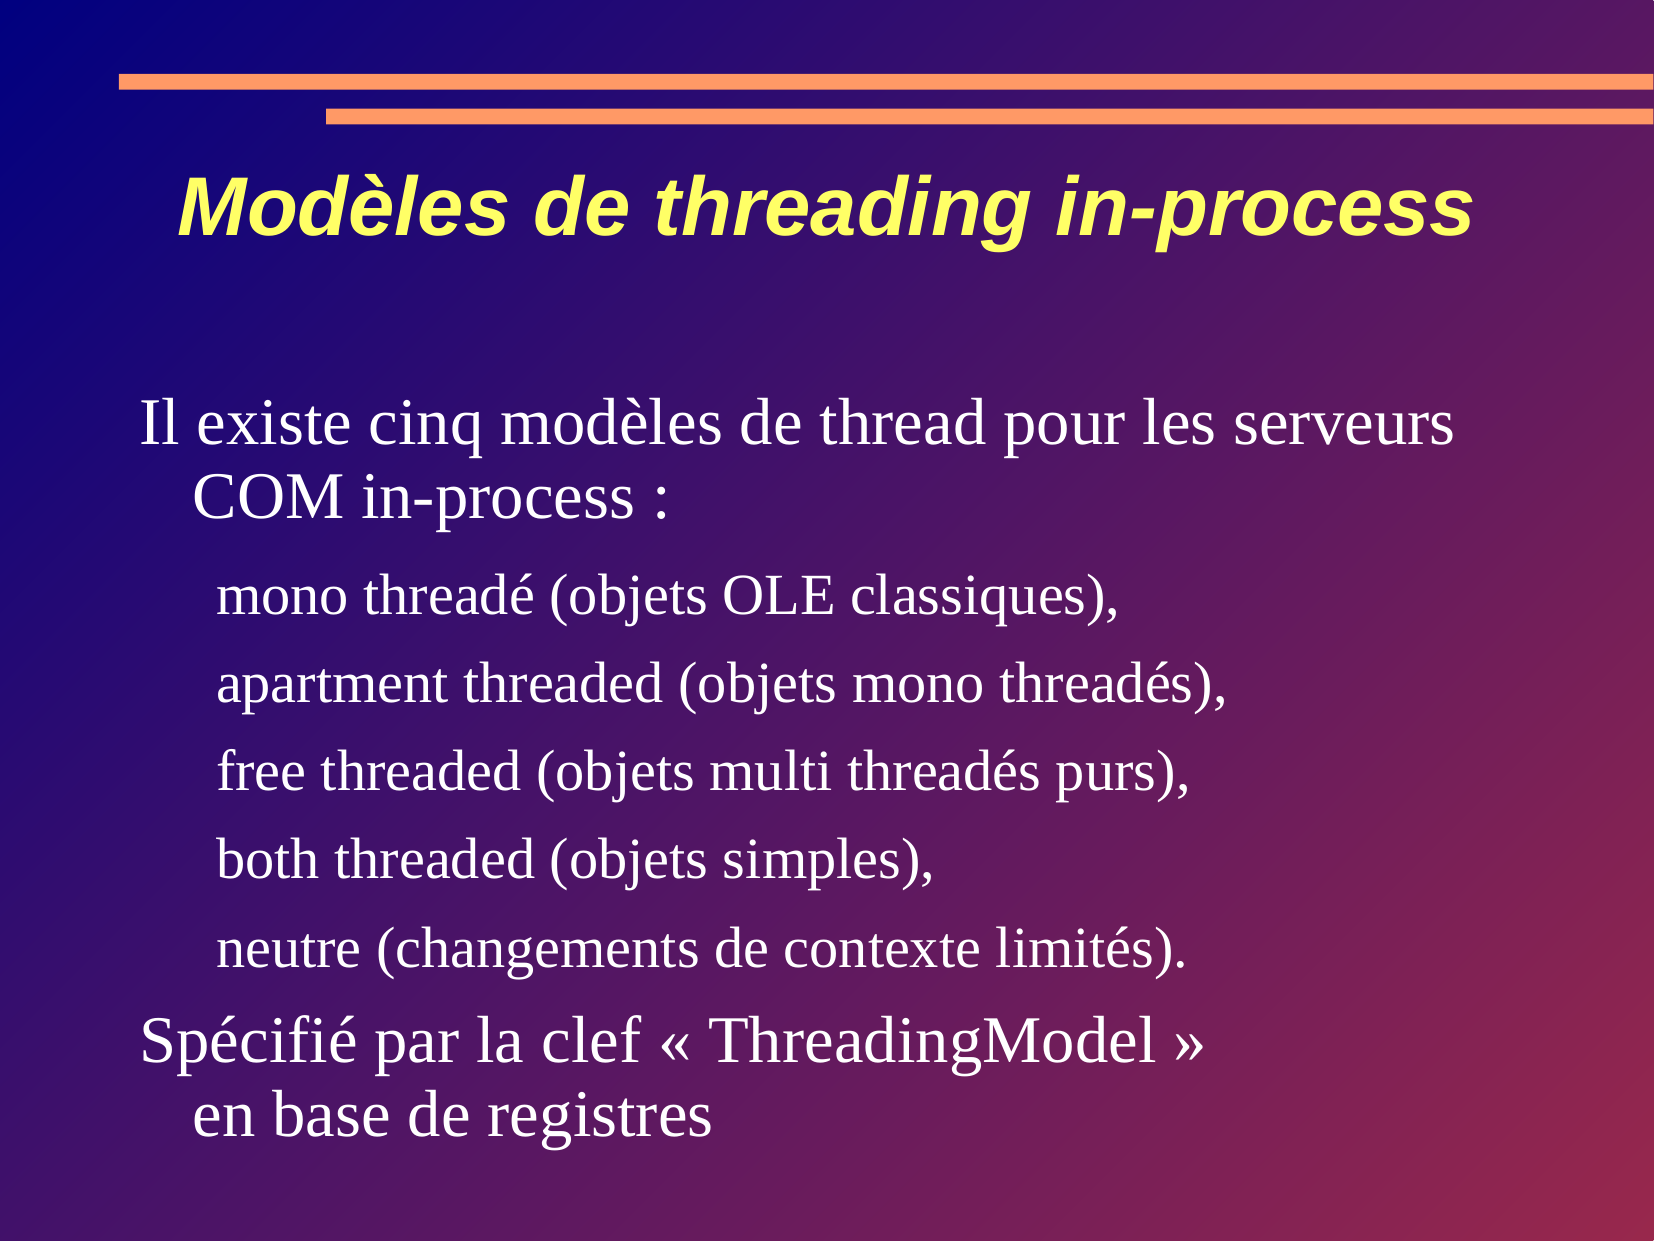

# Modèles de threading in-process
Il existe cinq modèles de thread pour les serveurs COM in-process :
mono threadé (objets OLE classiques),
apartment threaded (objets mono threadés),
free threaded (objets multi threadés purs),
both threaded (objets simples),
neutre (changements de contexte limités).
Spécifié par la clef « ThreadingModel »
en base de registres